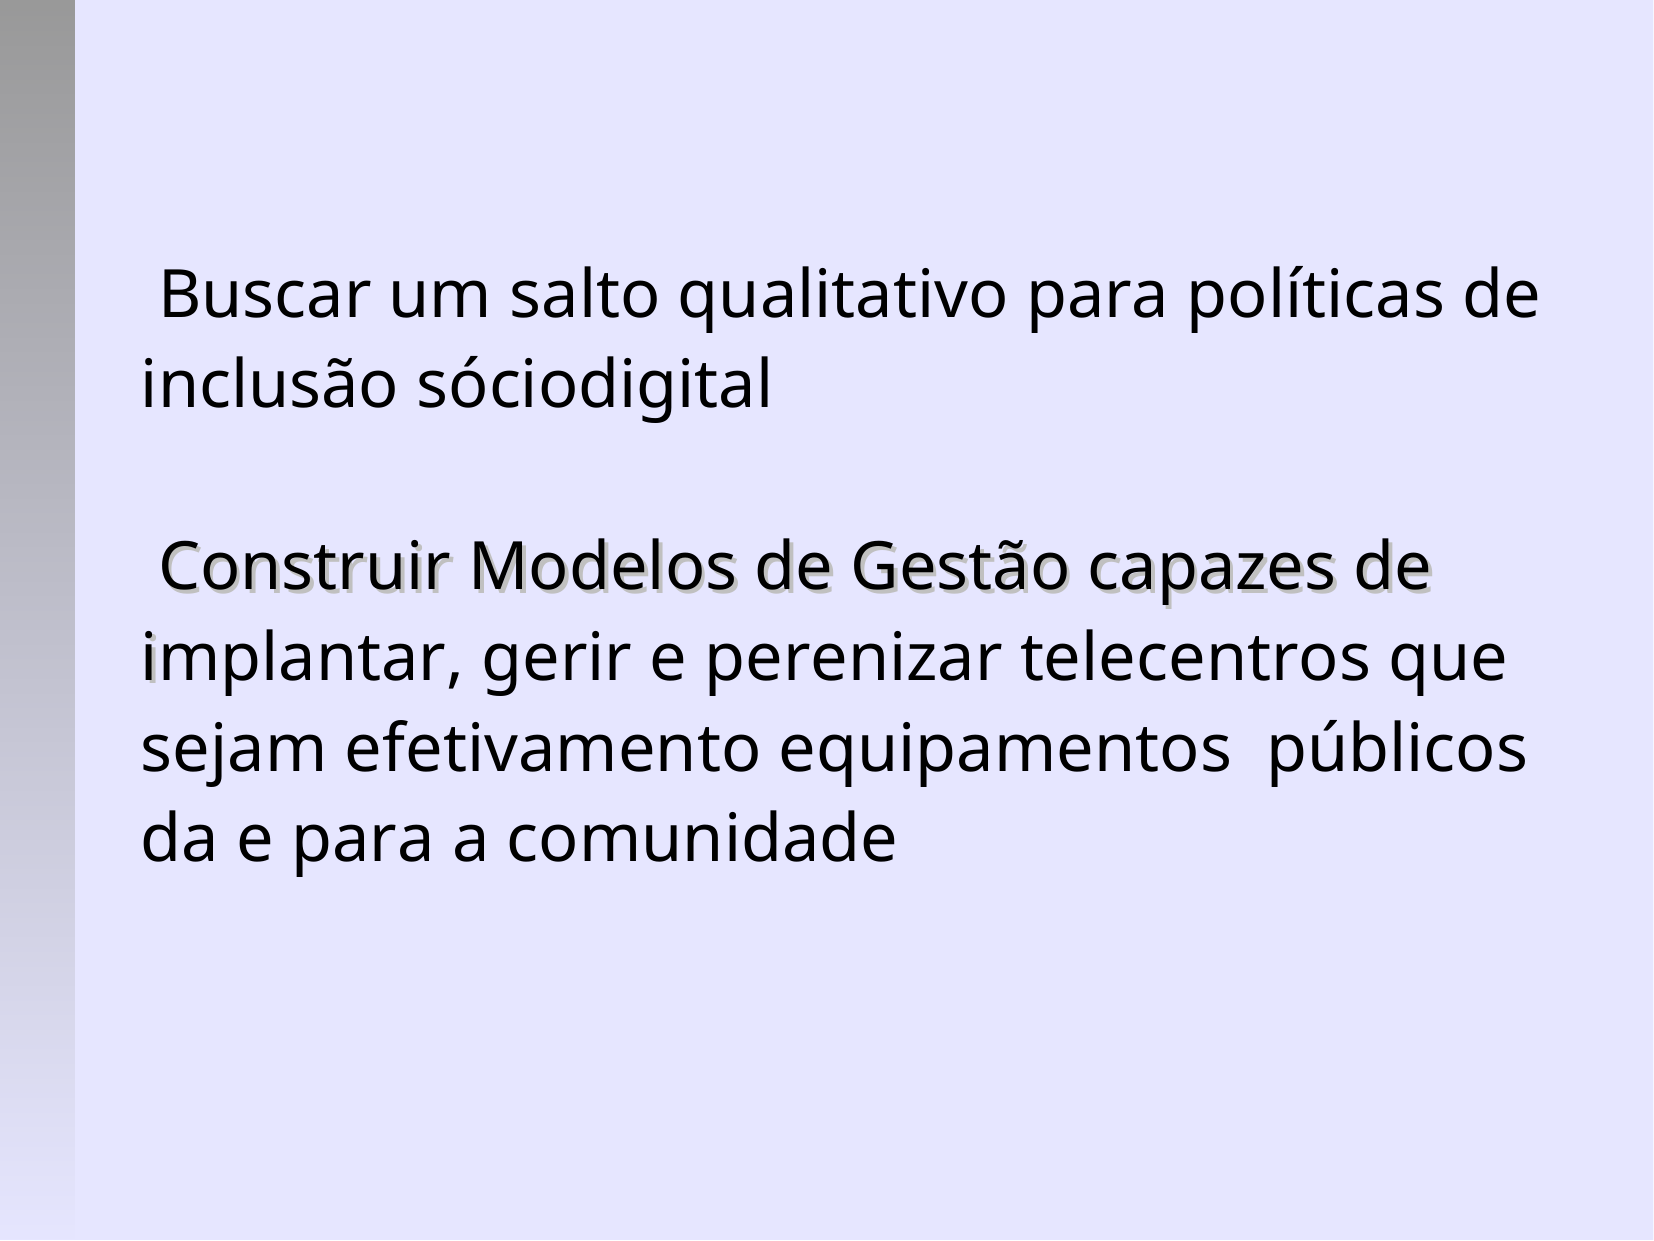

Buscar um salto qualitativo para políticas de inclusão sóciodigital
 Construir Modelos de Gestão capazes de implantar, gerir e perenizar telecentros que sejam efetivamento equipamentos públicos da e para a comunidade